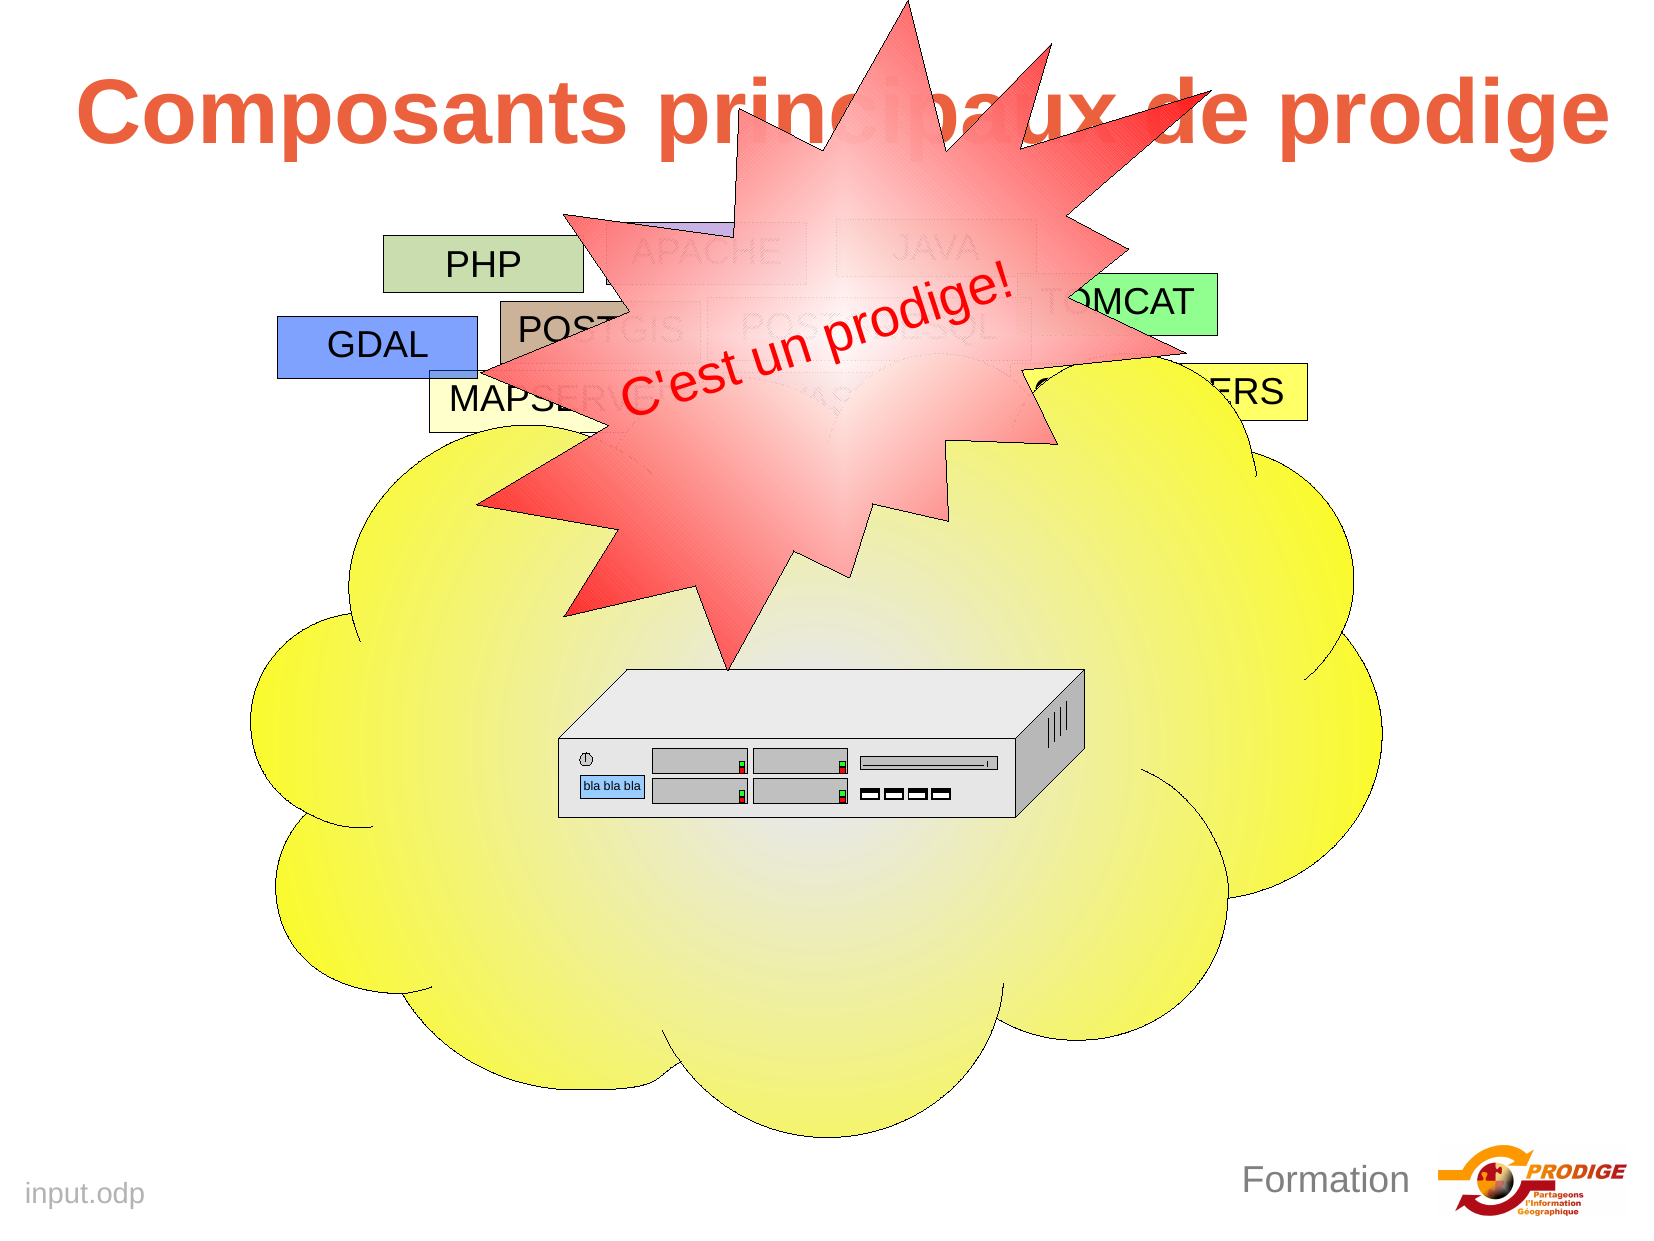

# Composants principaux de prodige
C'est un prodige!
JAVA
APACHE
PHP
TOMCAT
POSTGRESQL
POSTGIS
GDAL
OPENLAYERS
MAPSERVER
JAVASCRIPT
bla bla bla